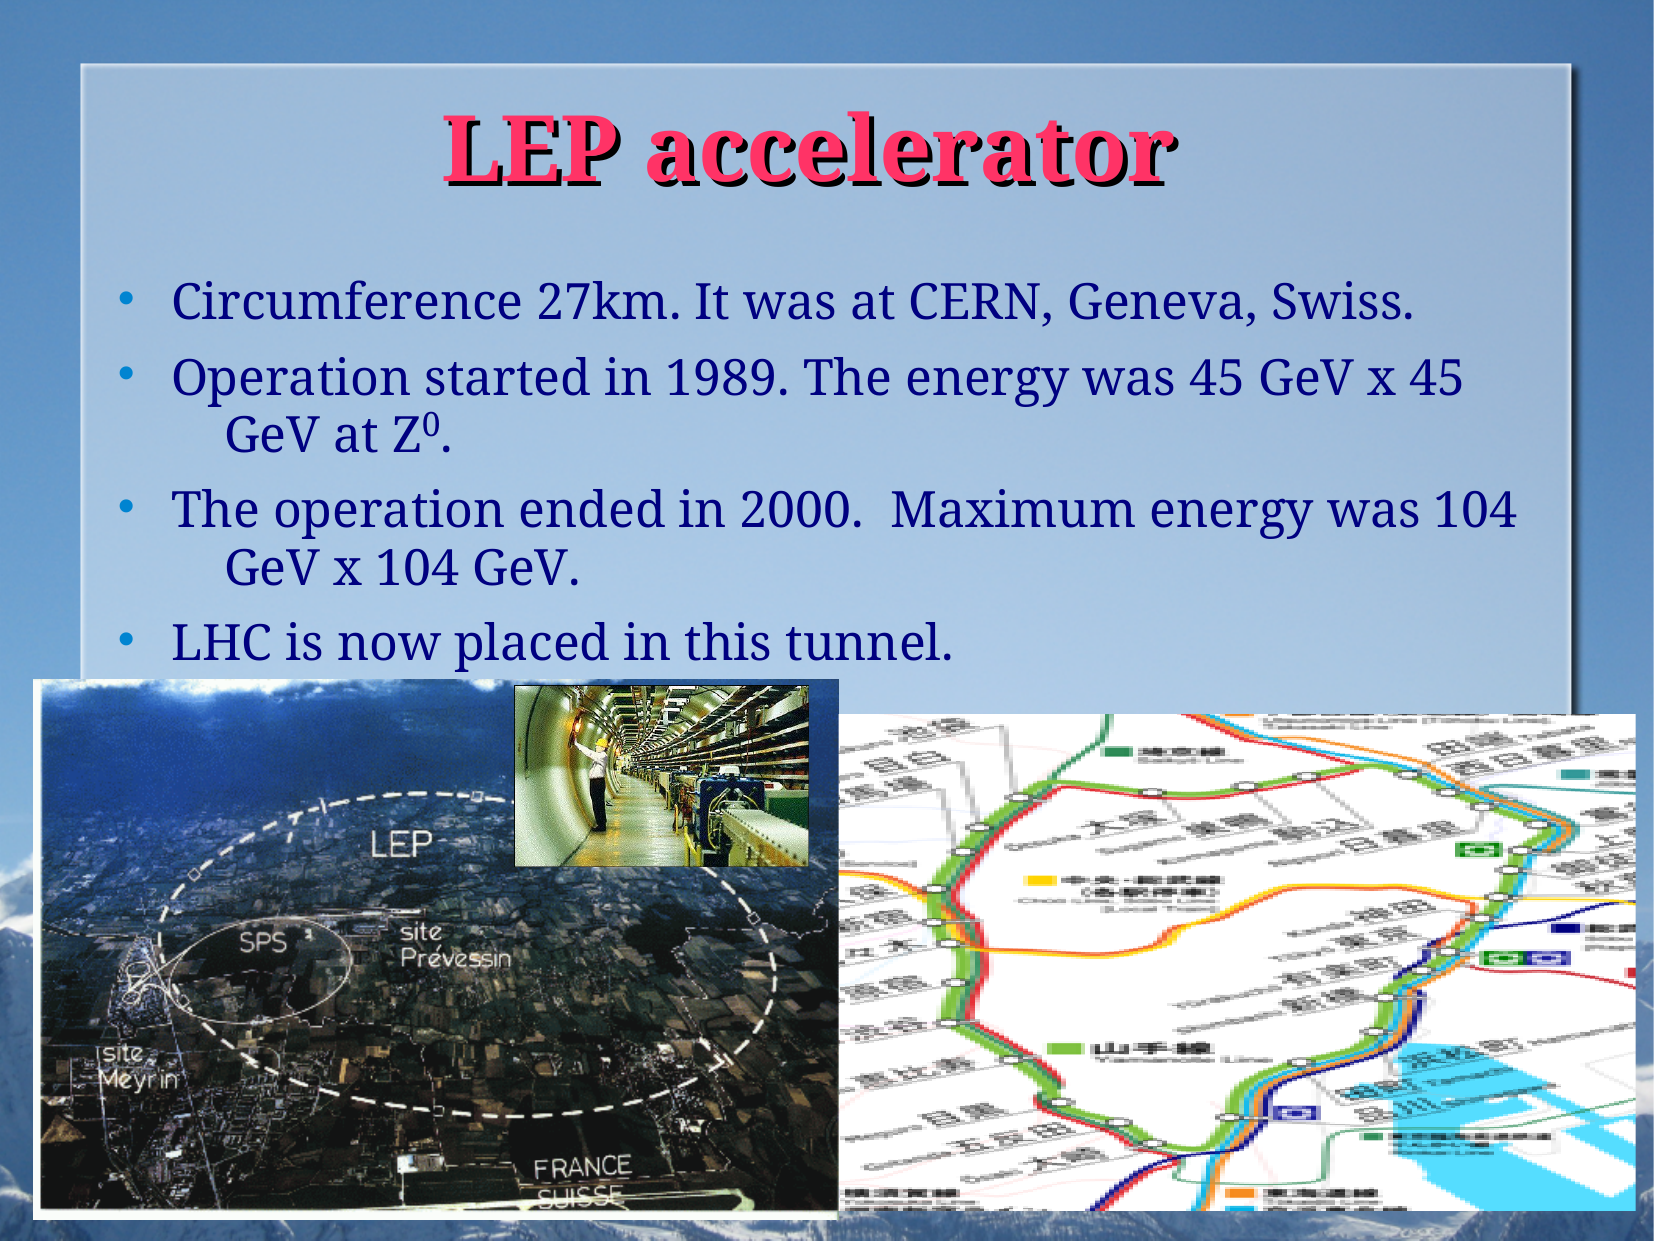

# LEP accelerator
Circumference 27km. It was at CERN, Geneva, Swiss.
Operation started in 1989. The energy was 45 GeV x 45 GeV at Z0.
The operation ended in 2000. Maximum energy was 104 GeV x 104 GeV.
LHC is now placed in this tunnel.